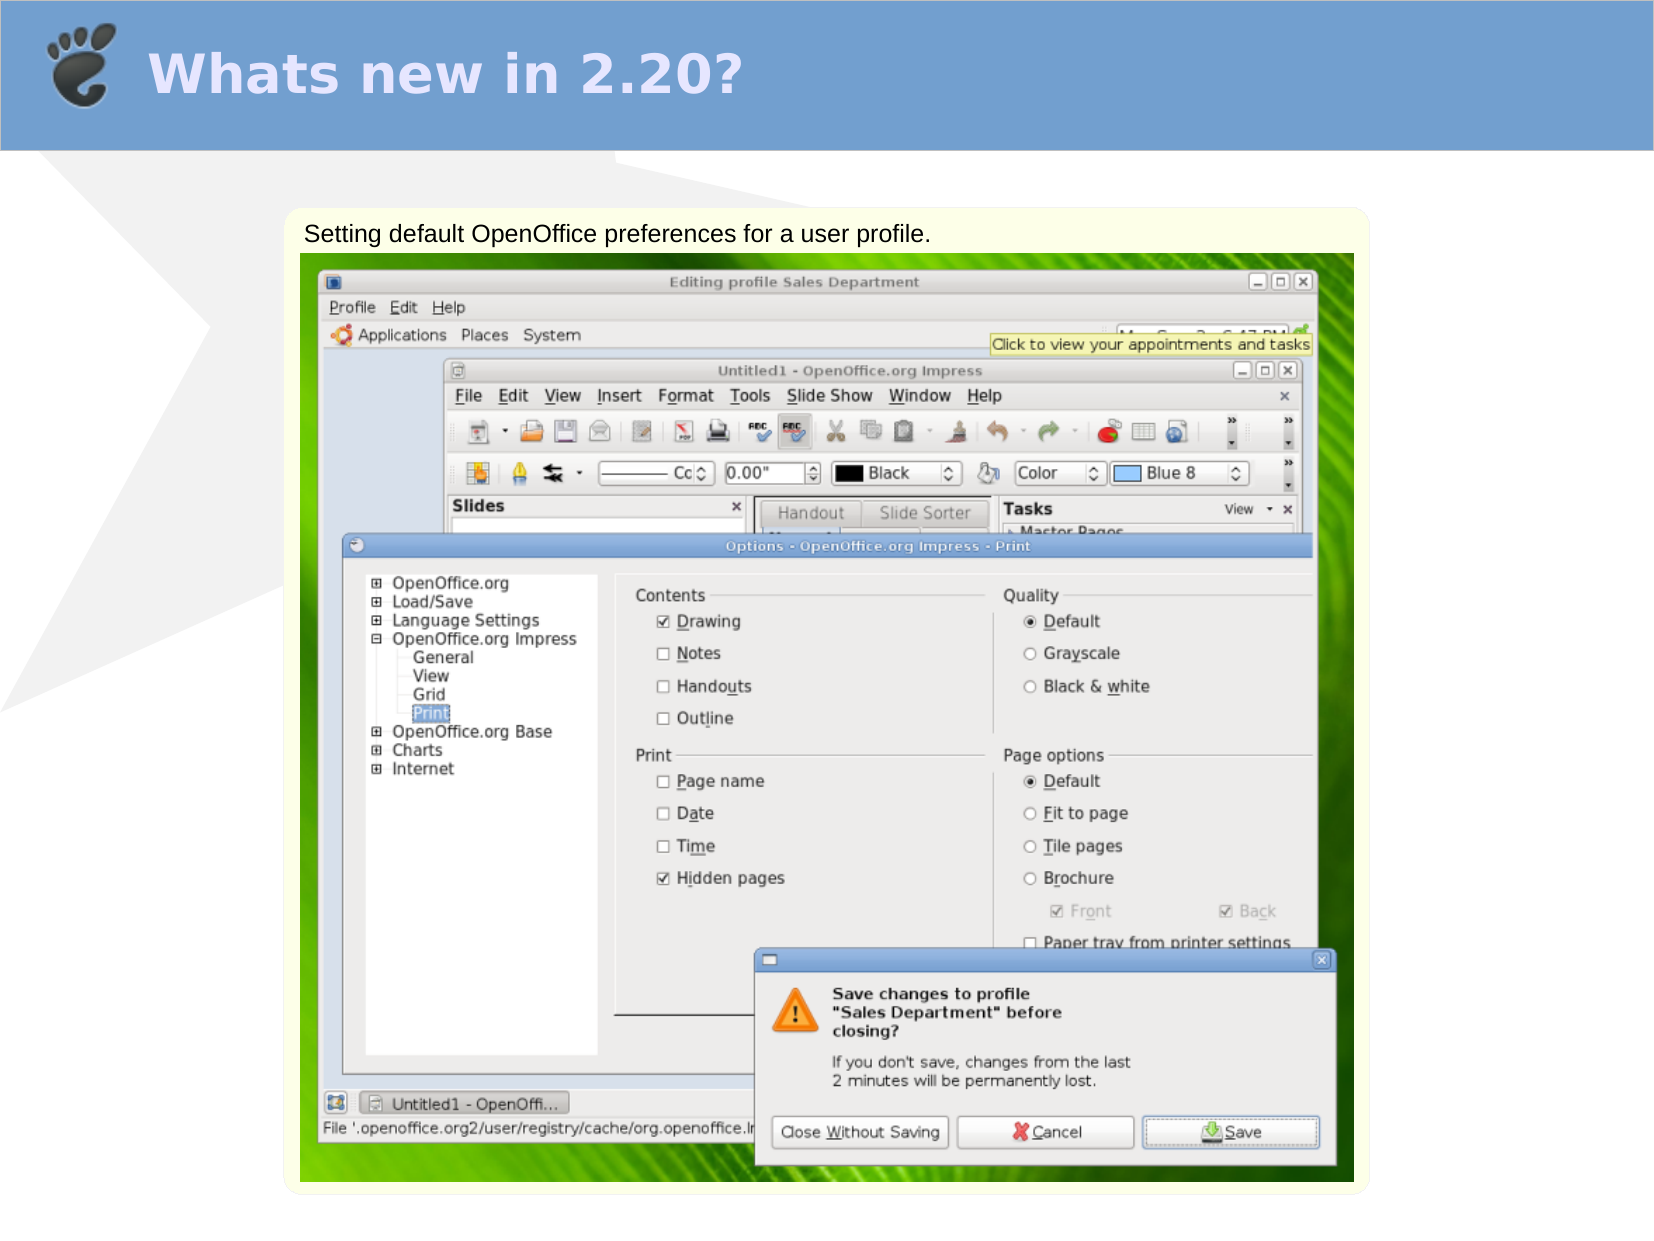

Whats new in 2.20?
#
Setting default OpenOffice preferences for a user profile.